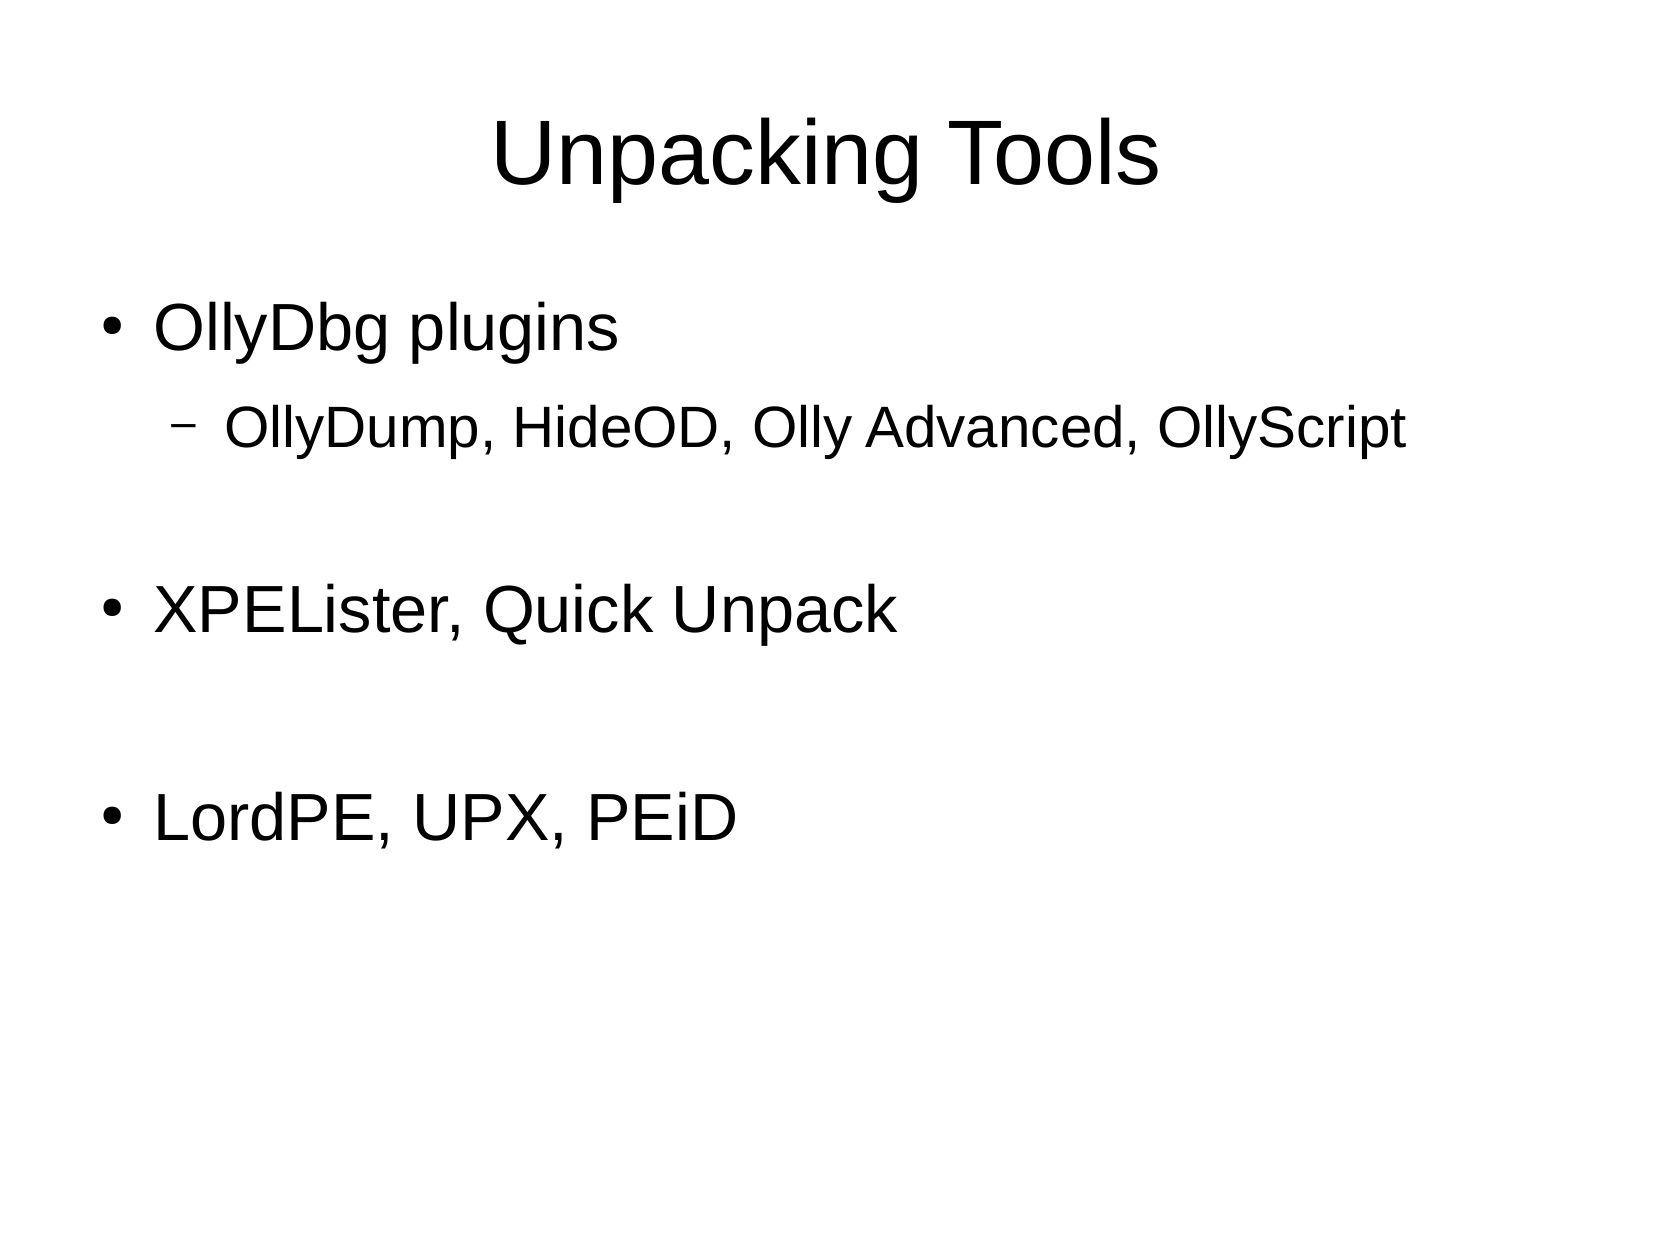

# Unpacking Tools
OllyDbg plugins
OllyDump, HideOD, Olly Advanced, OllyScript
XPELister, Quick Unpack
LordPE, UPX, PEiD